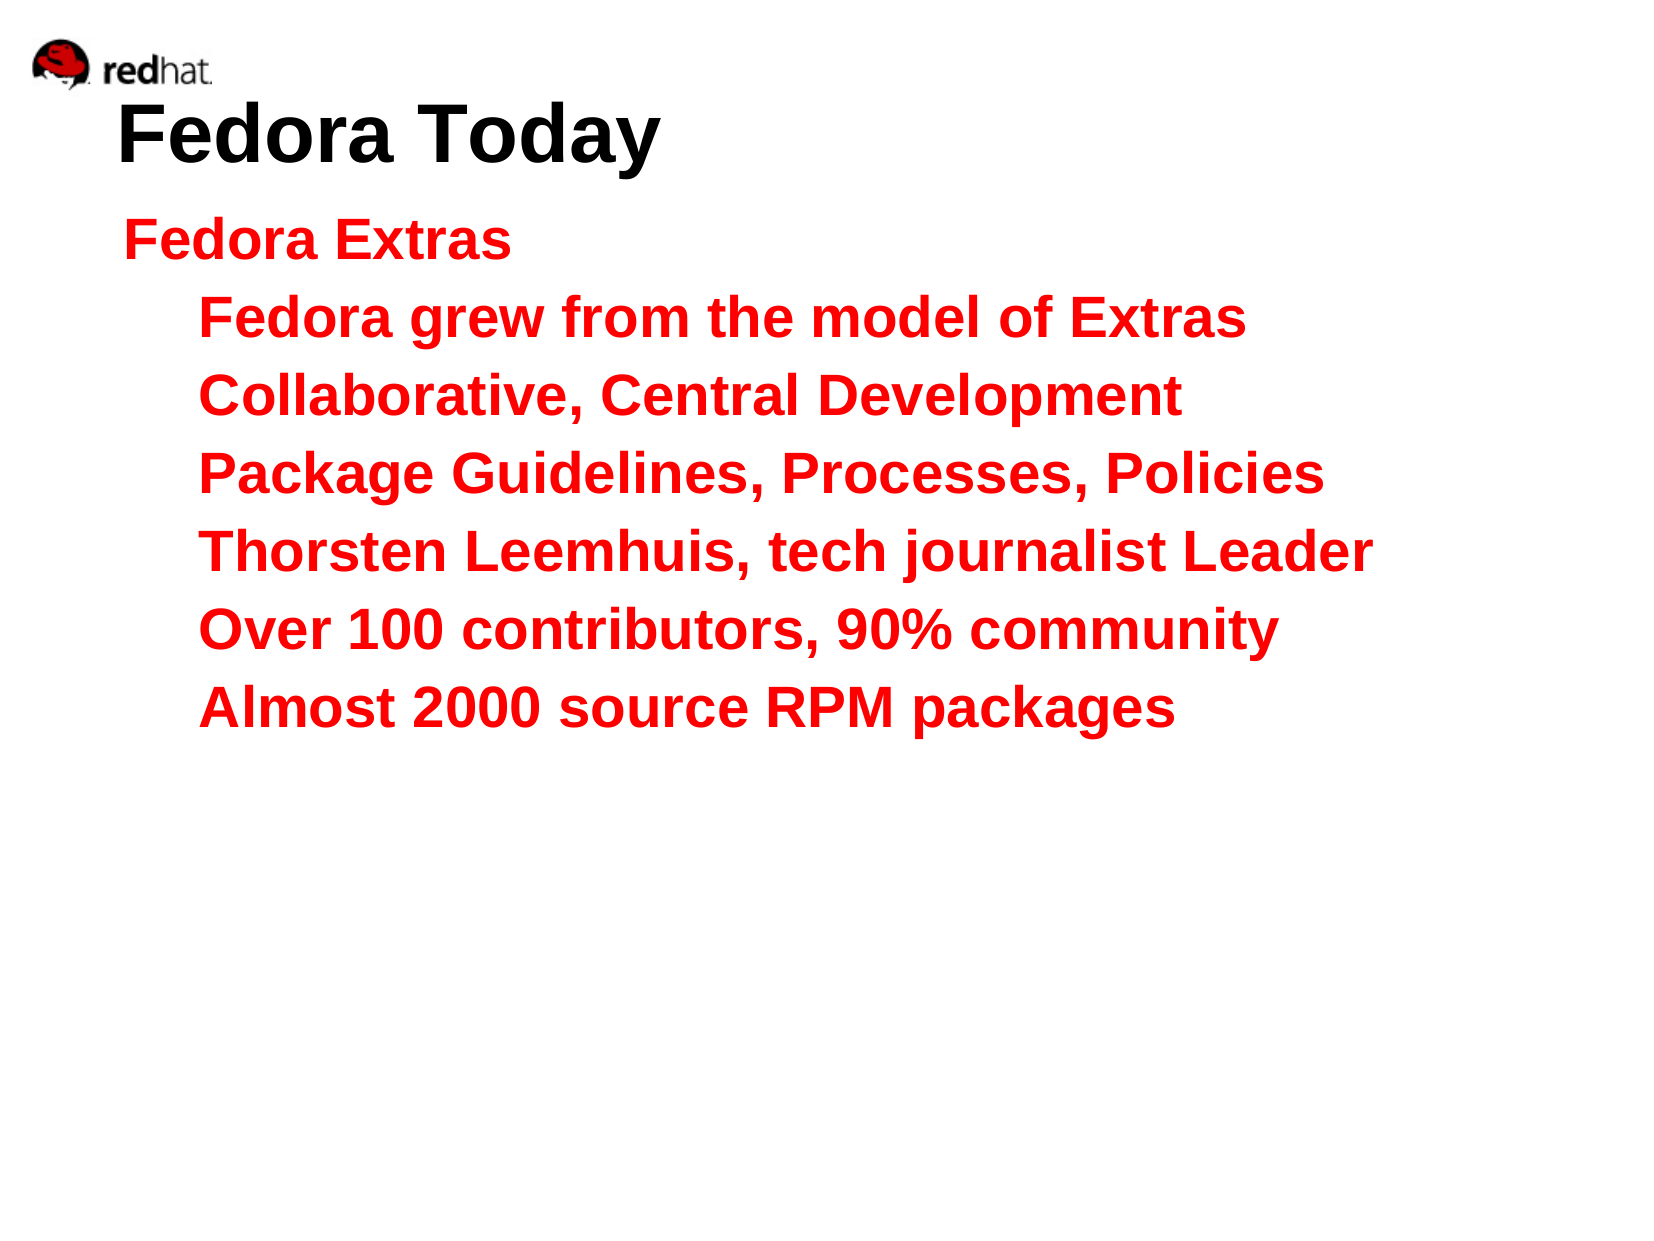

# Fedora Today
Fedora Extras
Fedora grew from the model of Extras
Collaborative, Central Development
Package Guidelines, Processes, Policies
Thorsten Leemhuis, tech journalist Leader
Over 100 contributors, 90% community
Almost 2000 source RPM packages